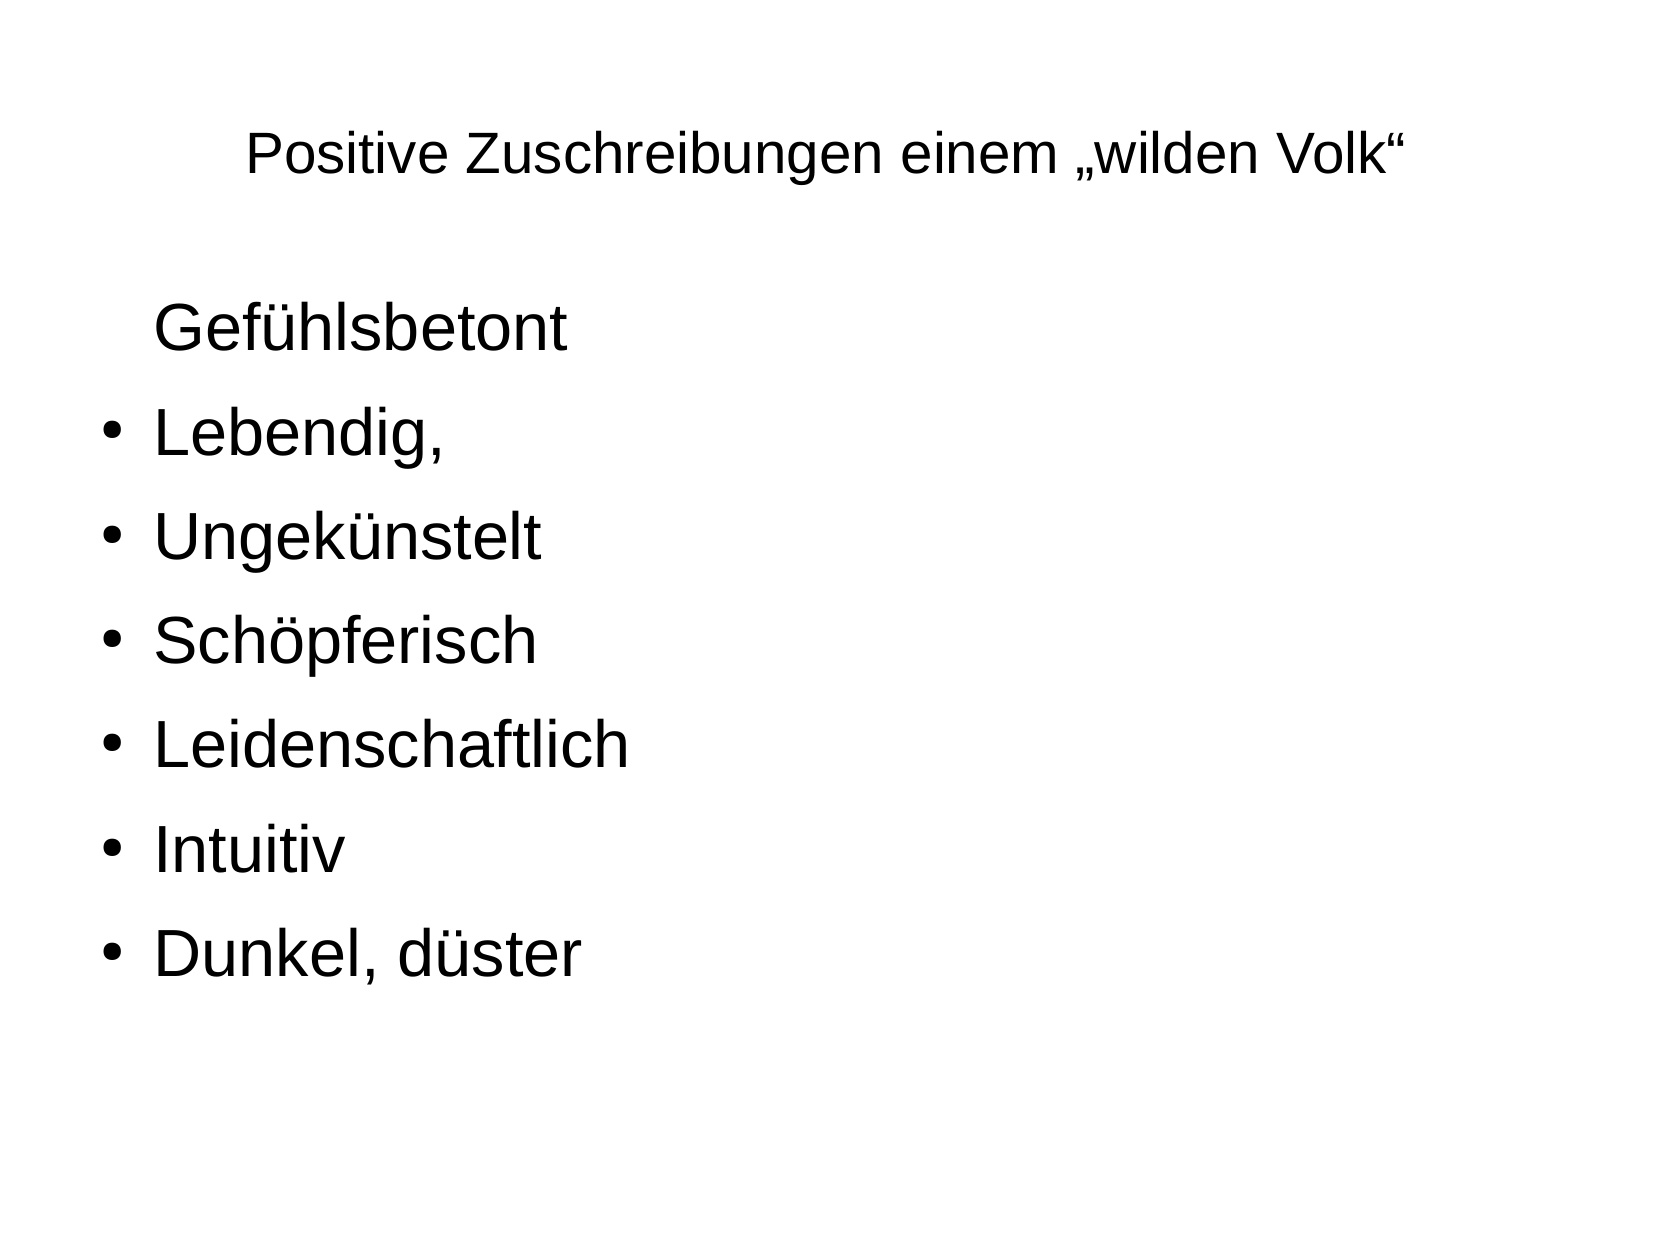

# Positive Zuschreibungen einem „wilden Volk“
Gefühlsbetont
Lebendig,
Ungekünstelt
Schöpferisch
Leidenschaftlich
Intuitiv
Dunkel, düster